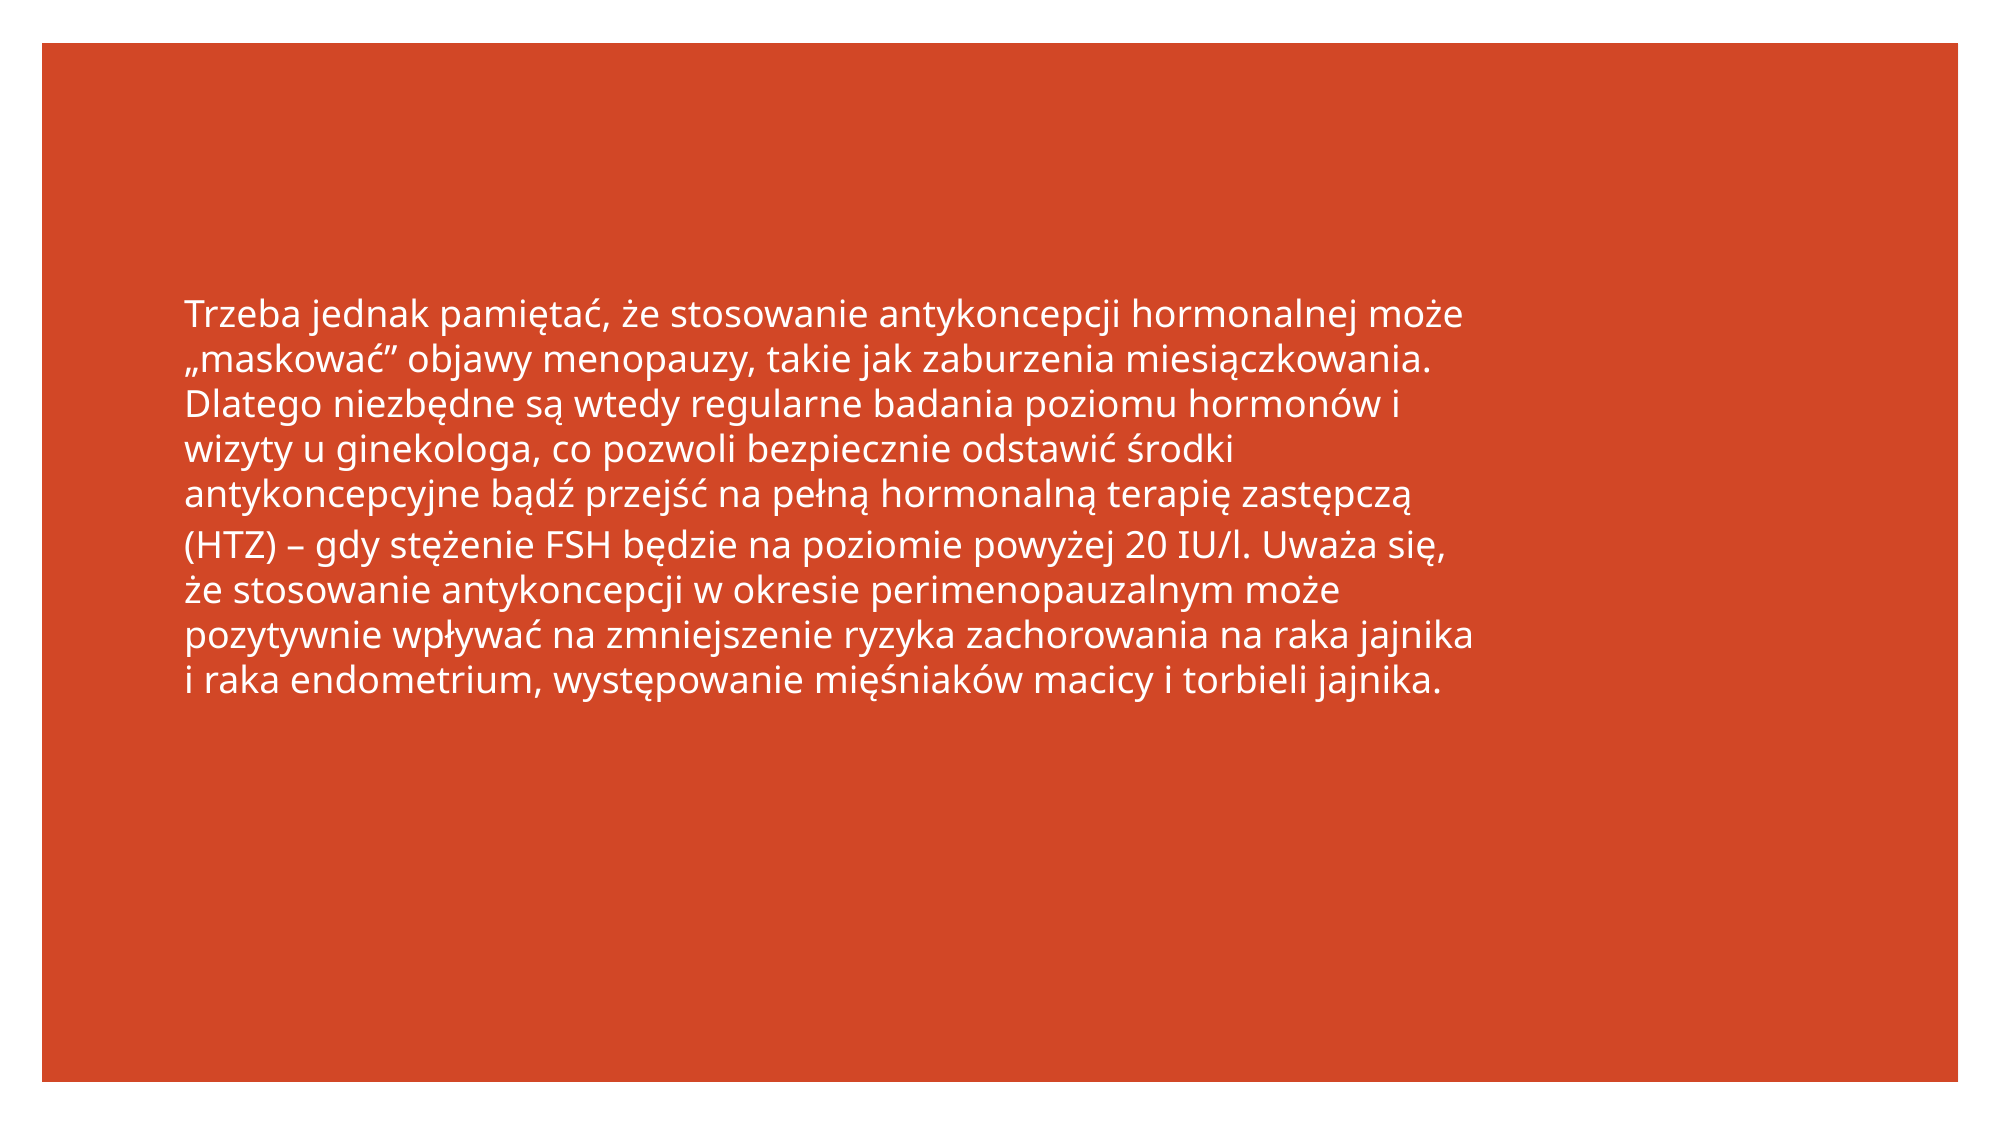

Trzeba jednak pamiętać, że stosowanie antykoncepcji hormonalnej może „maskować” objawy menopauzy, takie jak zaburzenia miesiączkowania. Dlatego niezbędne są wtedy regularne badania poziomu hormonów i wizyty u ginekologa, co pozwoli bezpiecznie odstawić środki antykoncepcyjne bądź przejść na pełną hormonalną terapię zastępczą (HTZ) – gdy stężenie FSH będzie na poziomie powyżej 20 IU/l. Uważa się, że stosowanie antykoncepcji w okresie perimenopauzalnym może pozytywnie wpływać na zmniejszenie ryzyka zachorowania na raka jajnika i raka endometrium, występowanie mięśniaków macicy i torbieli jajnika.